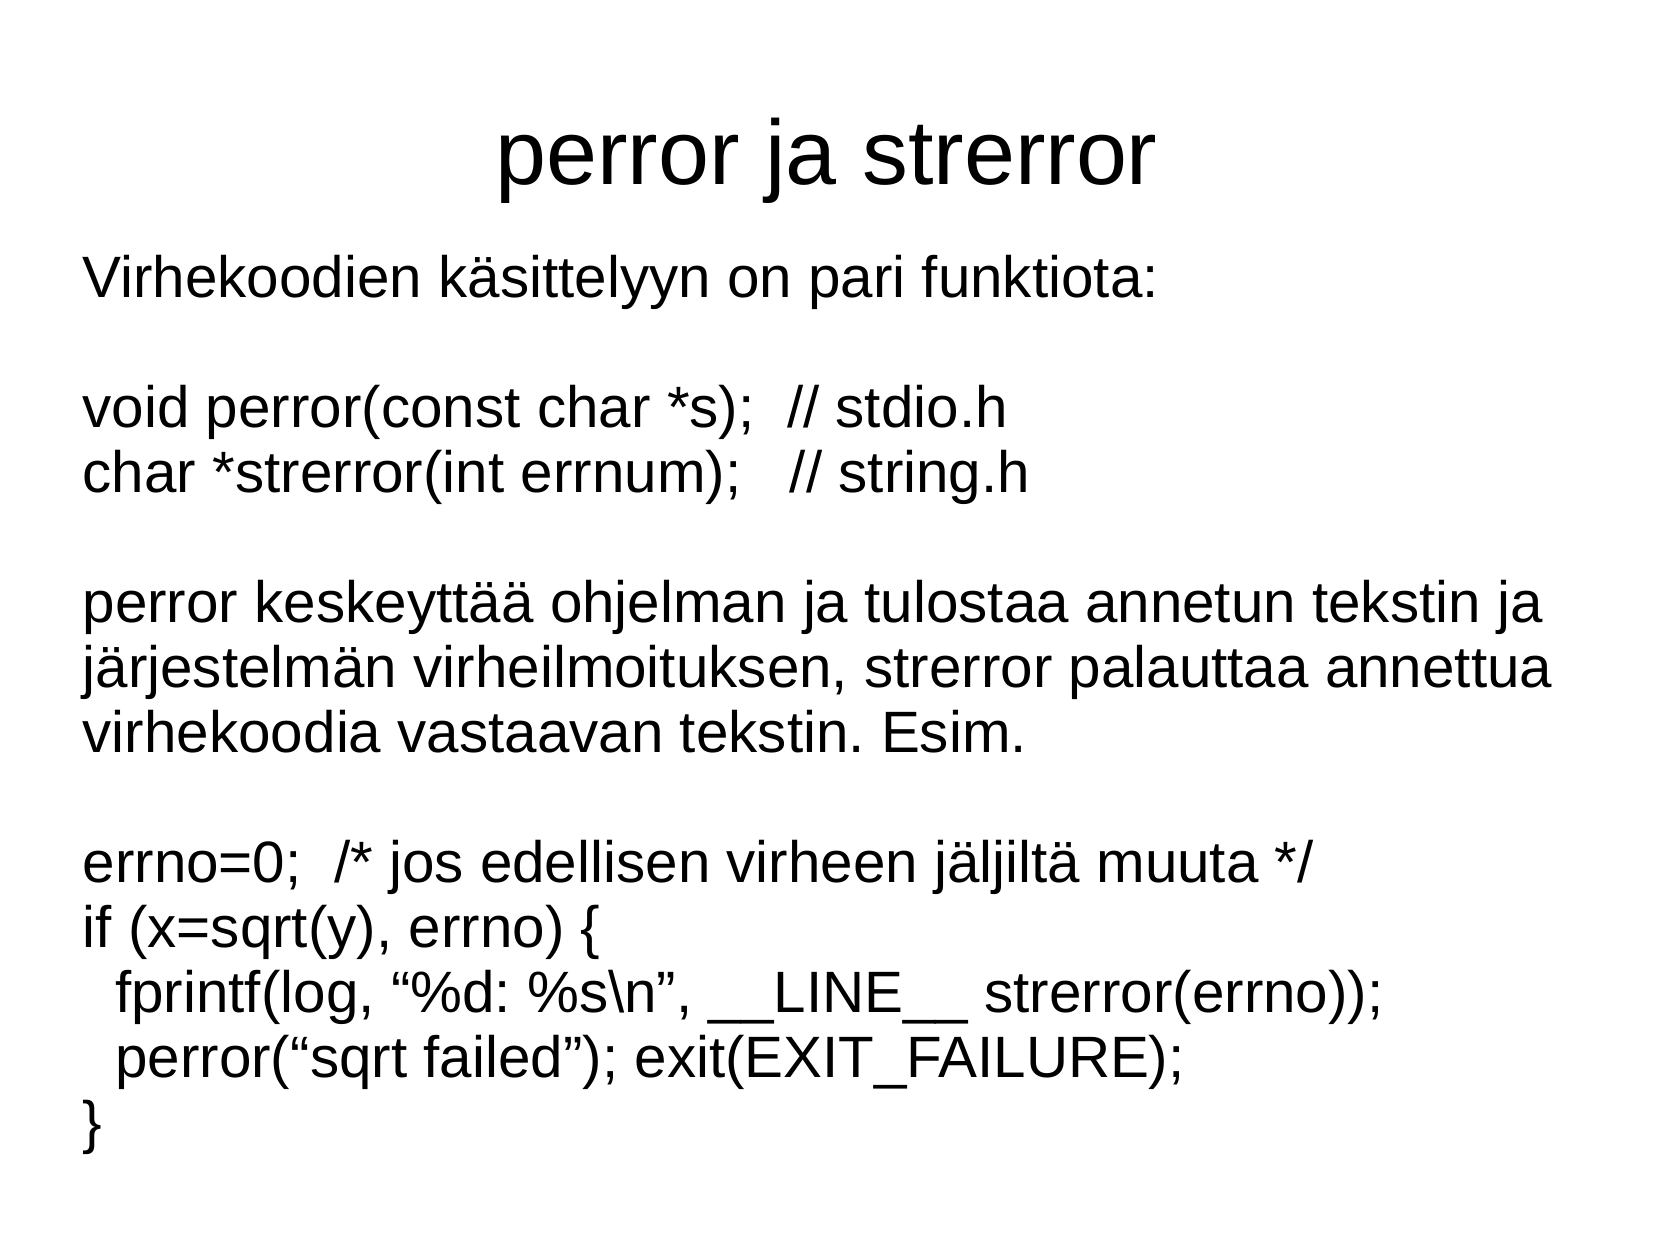

# perror ja strerror
Virhekoodien käsittelyyn on pari funktiota:
void perror(const char *s); // stdio.h
char *strerror(int errnum); // string.h
perror keskeyttää ohjelman ja tulostaa annetun tekstin ja järjestelmän virheilmoituksen, strerror palauttaa annettua virhekoodia vastaavan tekstin. Esim.
errno=0; /* jos edellisen virheen jäljiltä muuta */
if (x=sqrt(y), errno) {
 fprintf(log, “%d: %s\n”, __LINE__ strerror(errno));
 perror(“sqrt failed”); exit(EXIT_FAILURE);
}